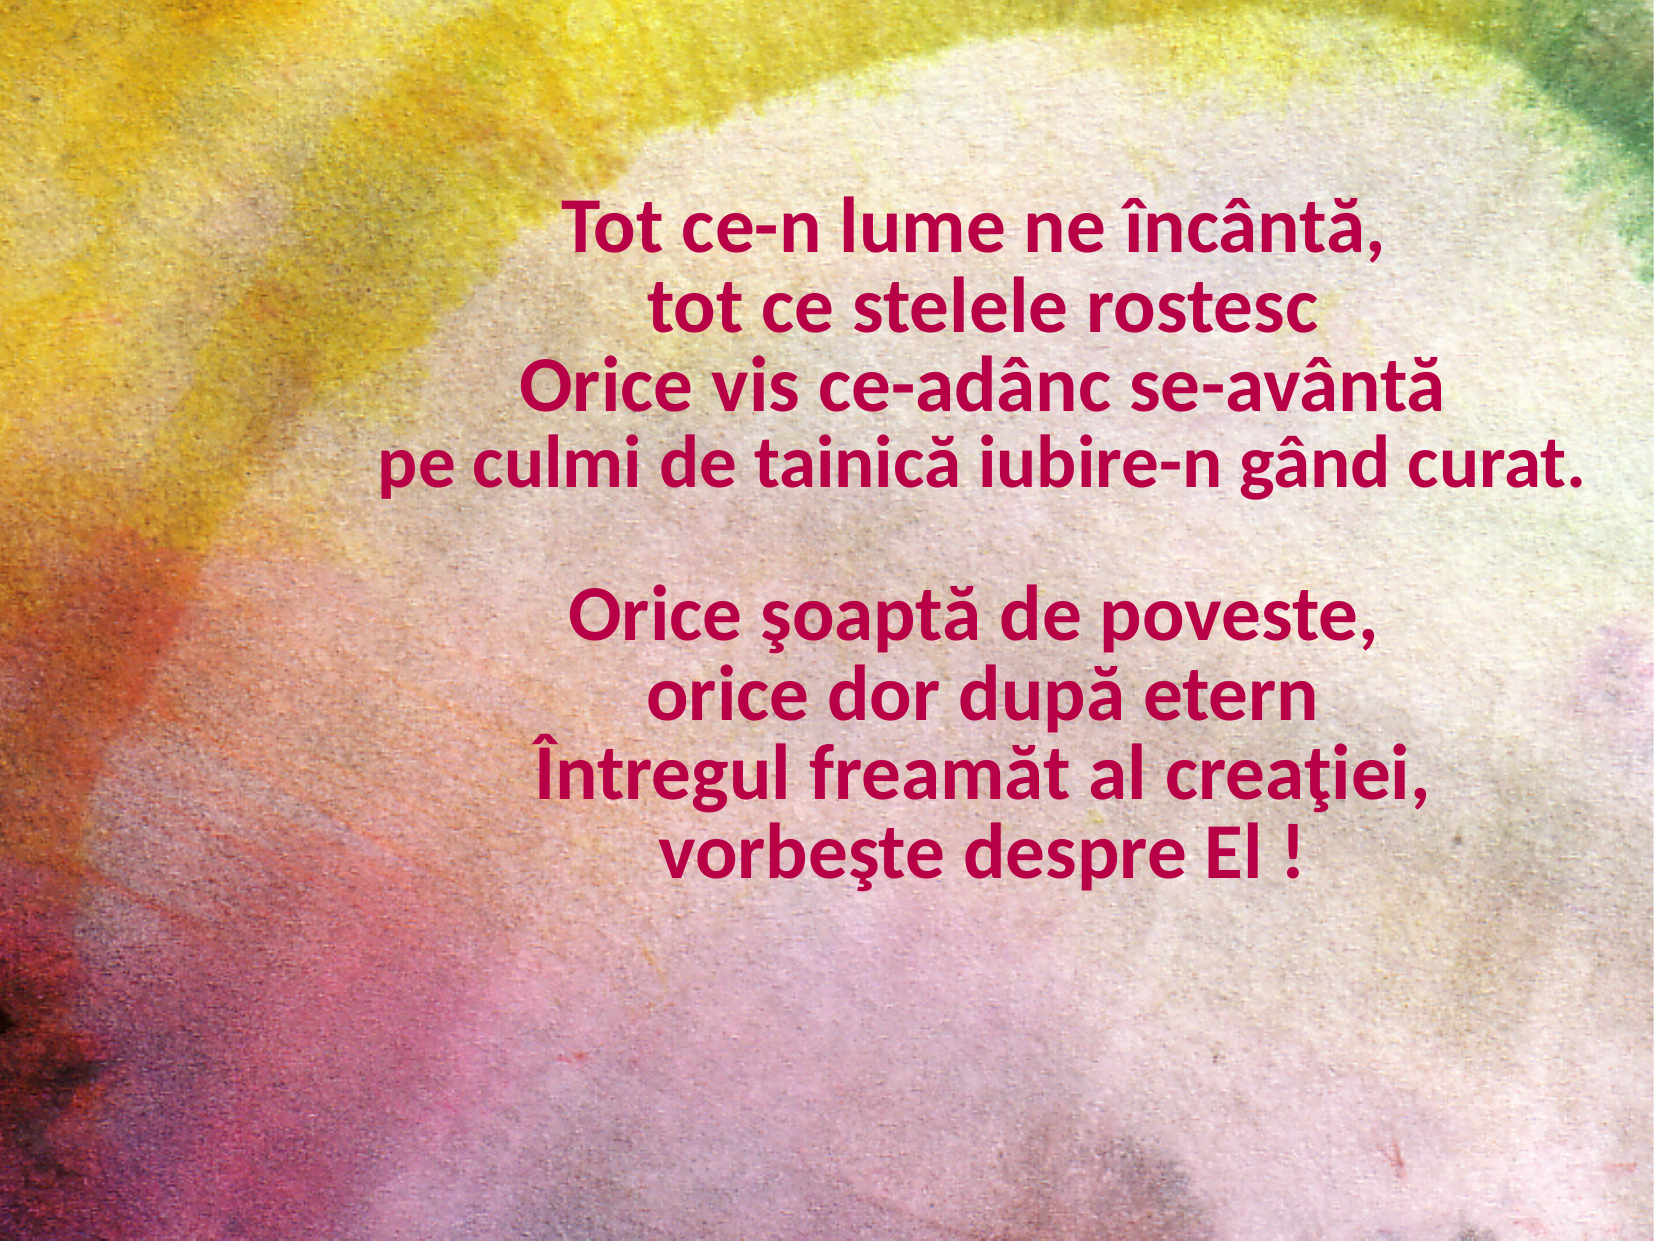

Tot ce-n lume ne încântă,
tot ce stelele rostesc
Orice vis ce-adânc se-avântă
pe culmi de tainică iubire-n gând curat.
Orice şoaptă de poveste,
orice dor după etern
Întregul freamăt al creaţiei,
vorbeşte despre El !